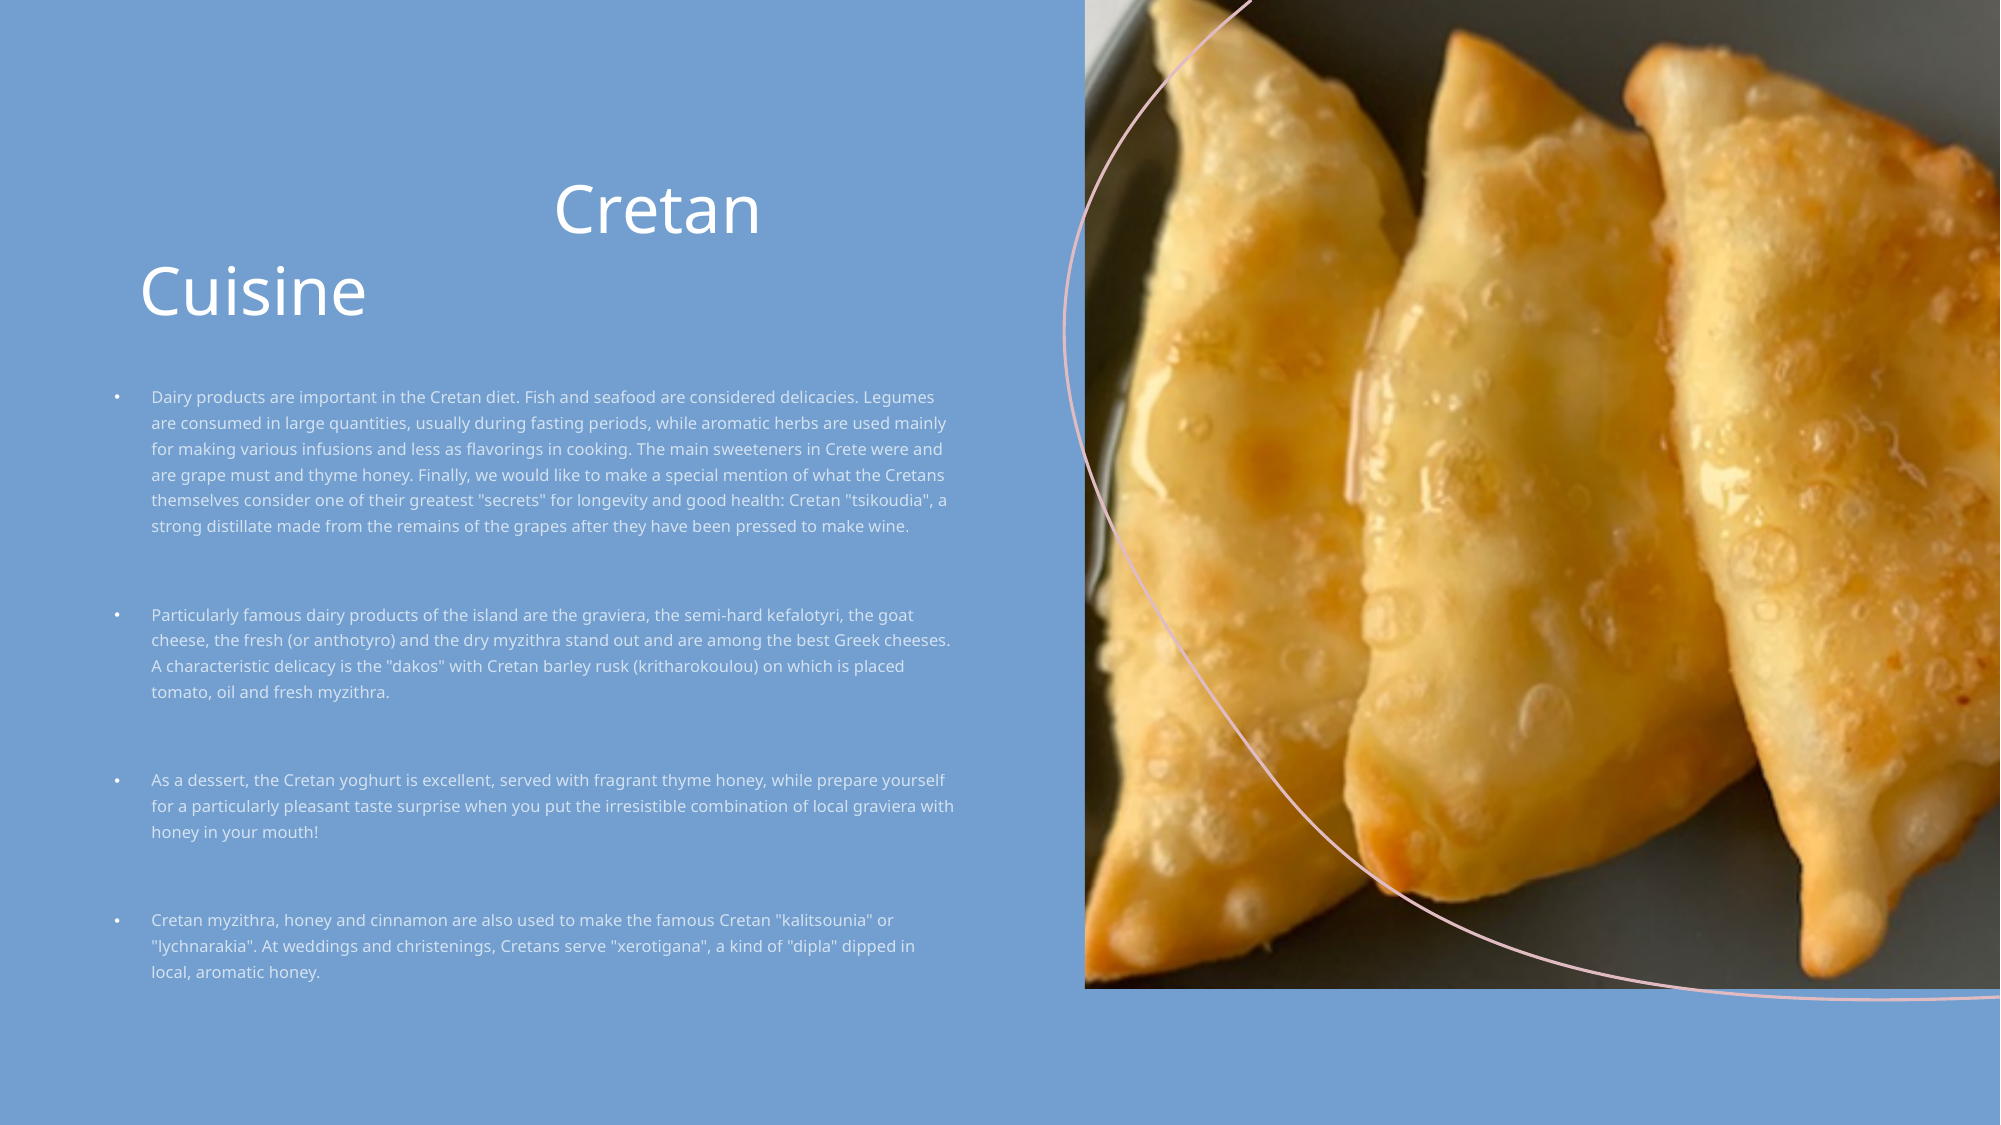

Cretan Cuisine
Dairy products are important in the Cretan diet. Fish and seafood are considered delicacies. Legumes are consumed in large quantities, usually during fasting periods, while aromatic herbs are used mainly for making various infusions and less as flavorings in cooking. The main sweeteners in Crete were and are grape must and thyme honey. Finally, we would like to make a special mention of what the Cretans themselves consider one of their greatest "secrets" for longevity and good health: Cretan "tsikoudia", a strong distillate made from the remains of the grapes after they have been pressed to make wine.
Particularly famous dairy products of the island are the graviera, the semi-hard kefalotyri, the goat cheese, the fresh (or anthotyro) and the dry myzithra stand out and are among the best Greek cheeses. A characteristic delicacy is the "dakos" with Cretan barley rusk (kritharokoulou) on which is placed tomato, oil and fresh myzithra.
As a dessert, the Cretan yoghurt is excellent, served with fragrant thyme honey, while prepare yourself for a particularly pleasant taste surprise when you put the irresistible combination of local graviera with honey in your mouth!
Cretan myzithra, honey and cinnamon are also used to make the famous Cretan "kalitsounia" or "lychnarakia". At weddings and christenings, Cretans serve "xerotigana", a kind of "dipla" dipped in local, aromatic honey.